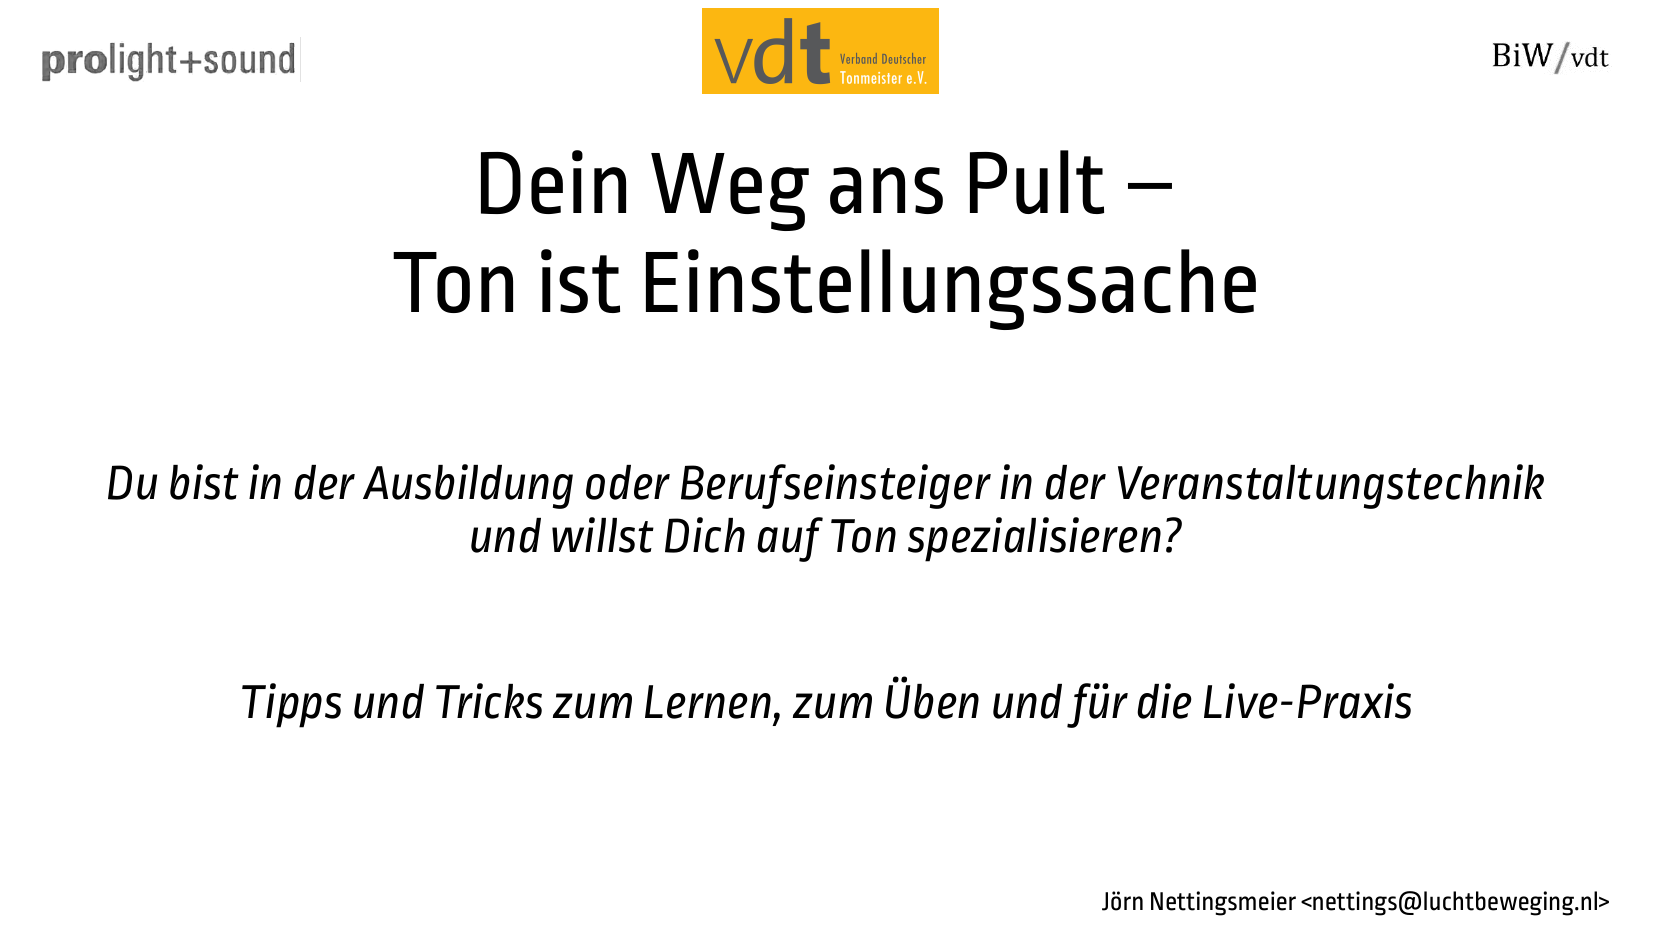

# Dein Weg ans Pult – Ton ist Einstellungssache
Du bist in der Ausbildung oder Berufseinsteiger in der Veranstaltungstechnik und willst Dich auf Ton spezialisieren?
Tipps und Tricks zum Lernen, zum Üben und für die Live-Praxis